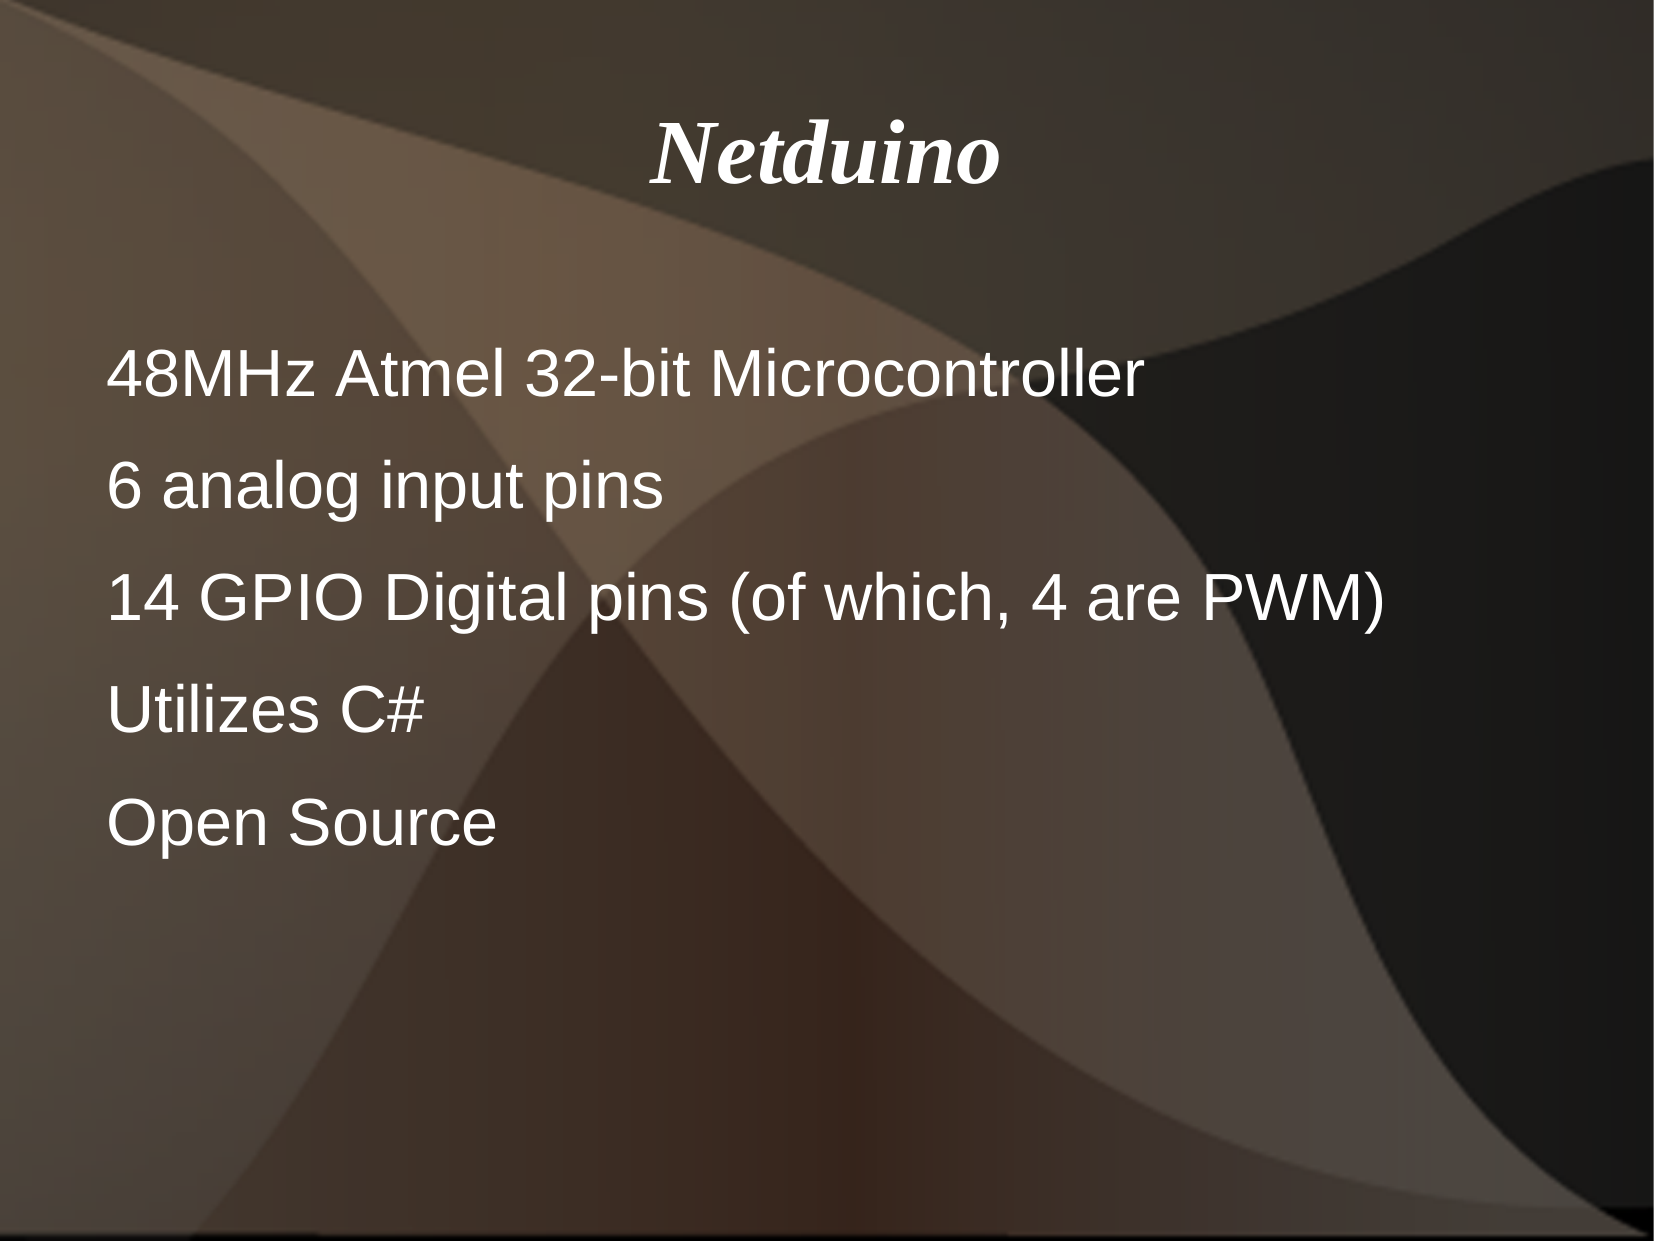

# Netduino
48MHz Atmel 32-bit Microcontroller
6 analog input pins
14 GPIO Digital pins (of which, 4 are PWM)
Utilizes C#
Open Source